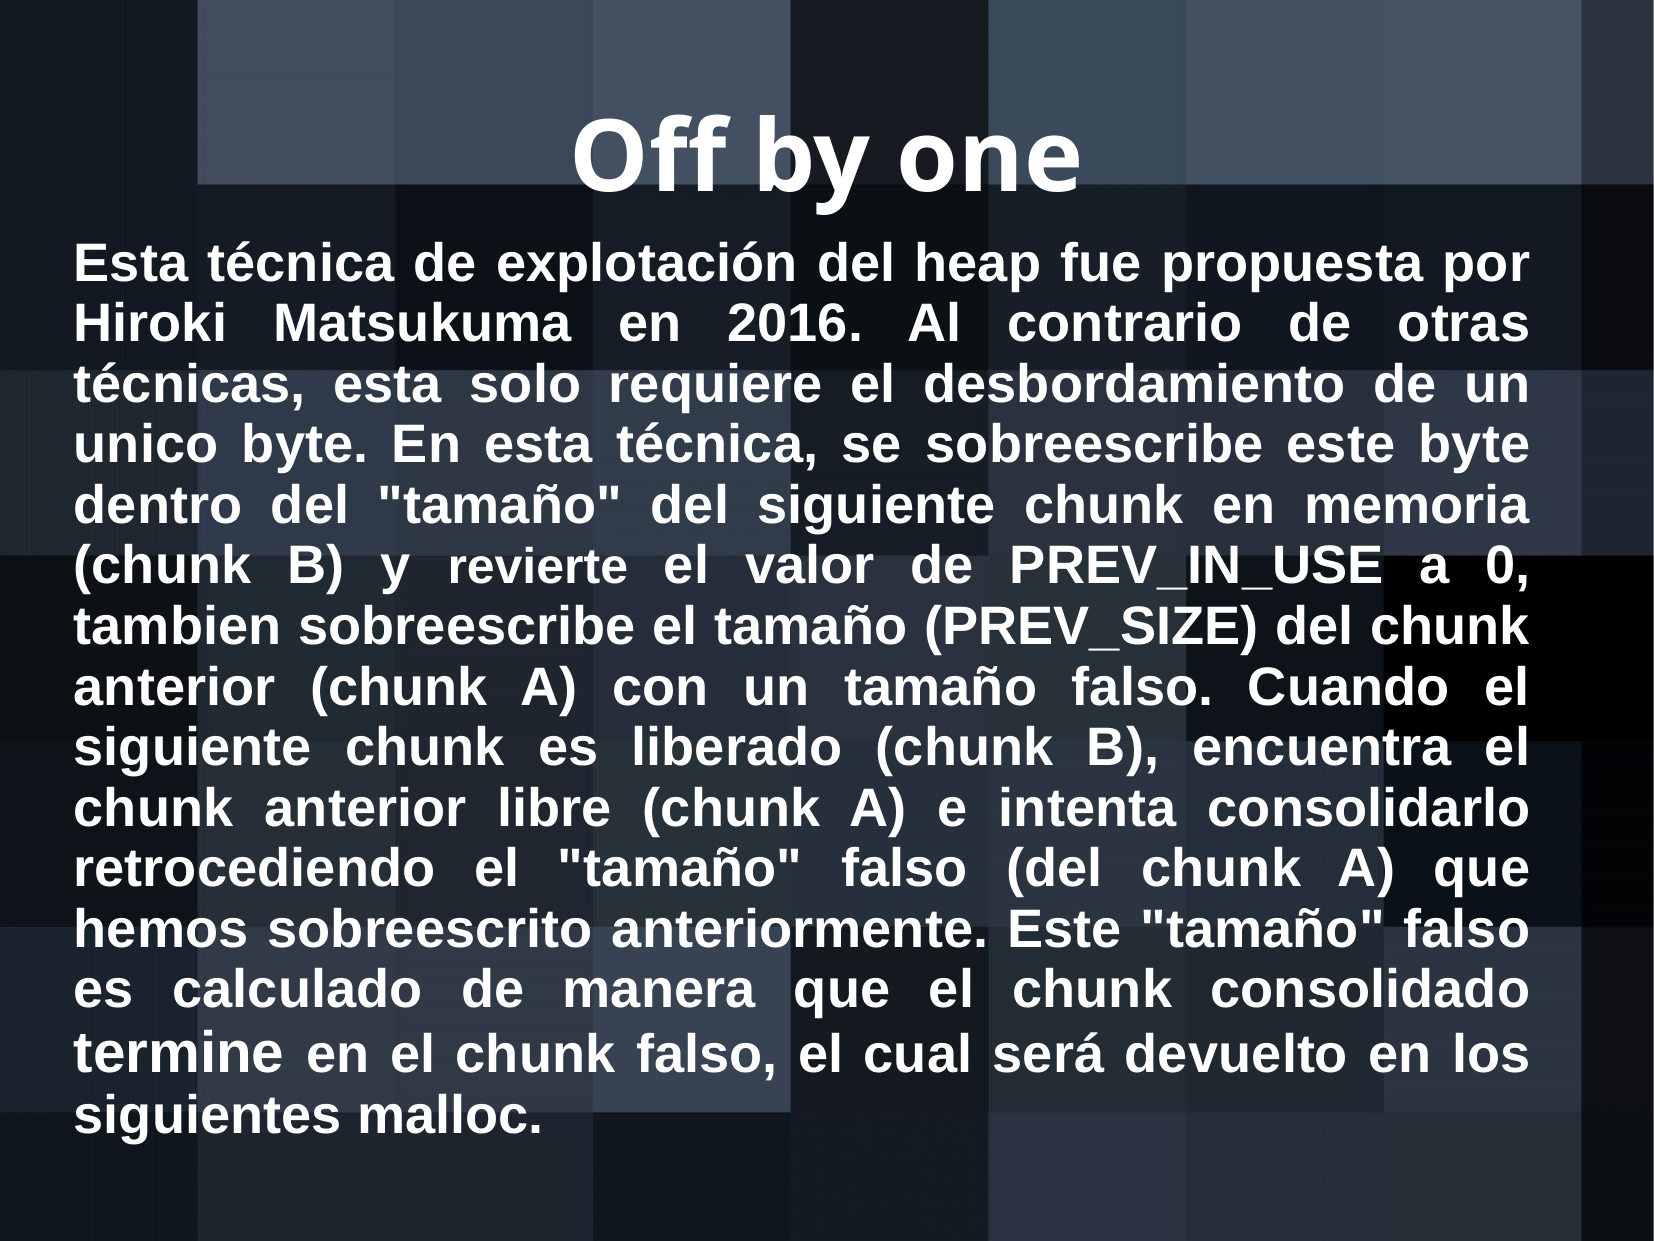

# Off by one
Esta técnica de explotación del heap fue propuesta por Hiroki Matsukuma en 2016. Al contrario de otras técnicas, esta solo requiere el desbordamiento de un unico byte. En esta técnica, se sobreescribe este byte dentro del "tamaño" del siguiente chunk en memoria (chunk B) y revierte el valor de PREV_IN_USE a 0, tambien sobreescribe el tamaño (PREV_SIZE) del chunk anterior (chunk A) con un tamaño falso. Cuando el siguiente chunk es liberado (chunk B), encuentra el chunk anterior libre (chunk A) e intenta consolidarlo retrocediendo el "tamaño" falso (del chunk A) que hemos sobreescrito anteriormente. Este "tamaño" falso es calculado de manera que el chunk consolidado termine en el chunk falso, el cual será devuelto en los siguientes malloc.